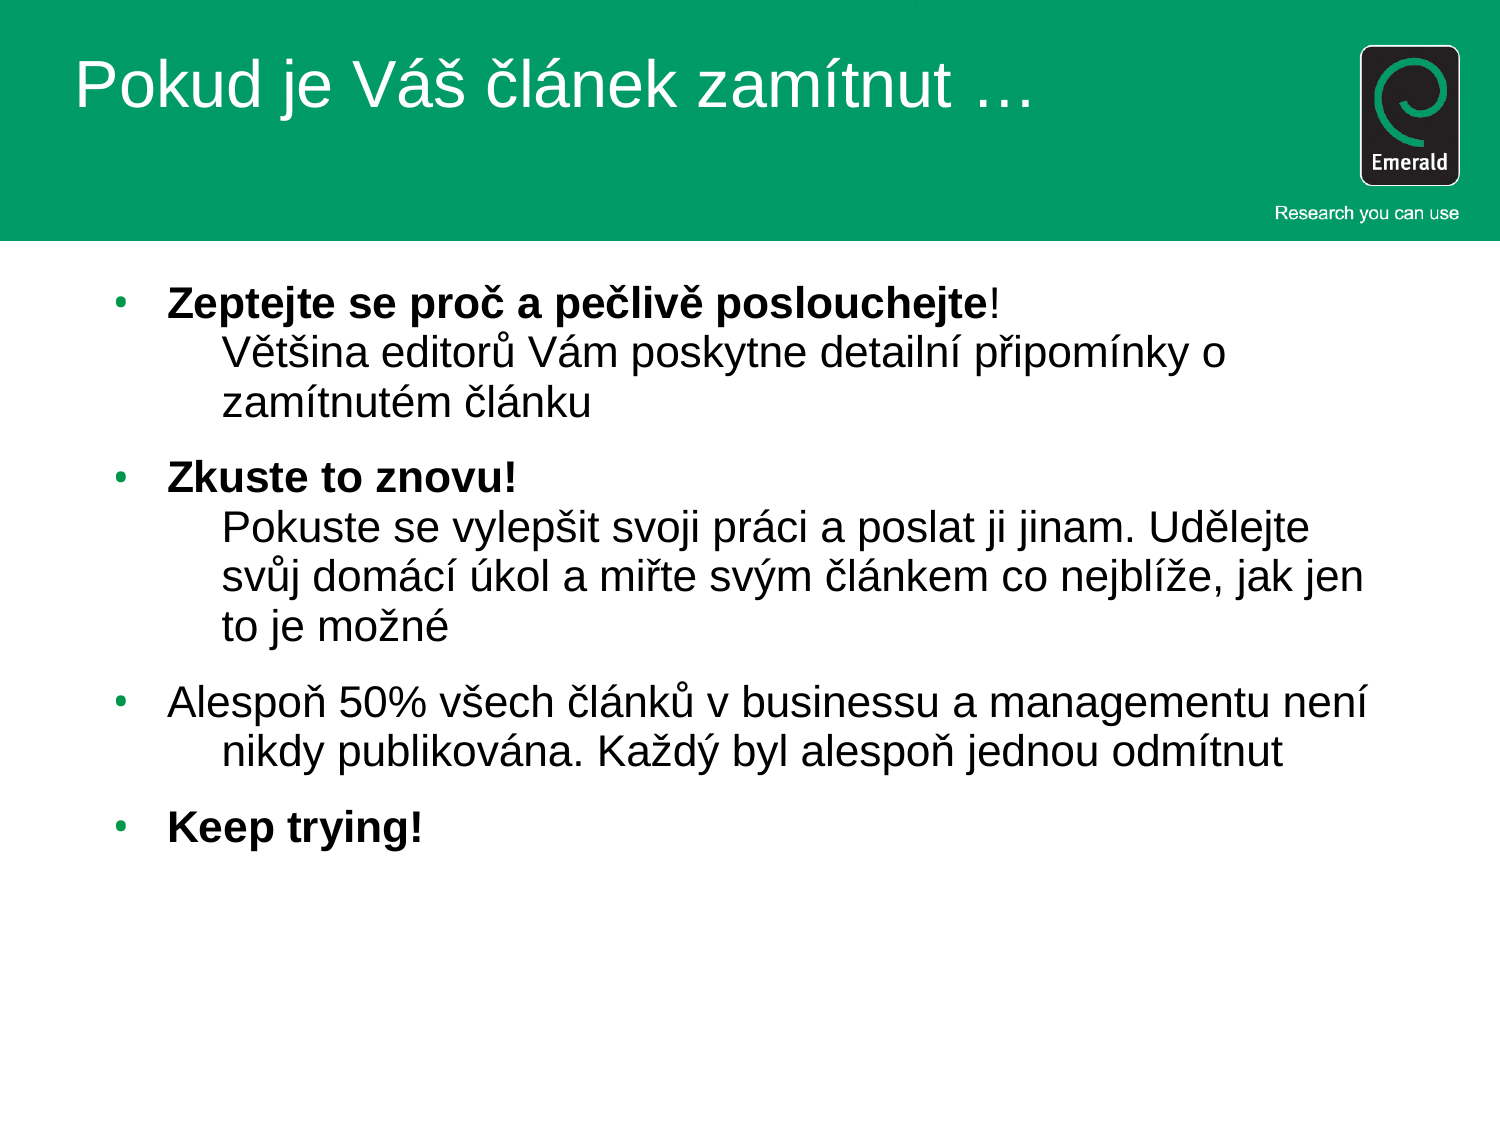

# Pokud je Váš článek zamítnut …
Zeptejte se proč a pečlivě poslouchejte!
Většina editorů Vám poskytne detailní připomínky o zamítnutém článku
Zkuste to znovu!
Pokuste se vylepšit svoji práci a poslat ji jinam. Udělejte svůj domácí úkol a miřte svým článkem co nejblíže, jak jen to je možné
Alespoň 50% všech článků v businessu a managementu není nikdy publikována. Každý byl alespoň jednou odmítnut
Keep trying!